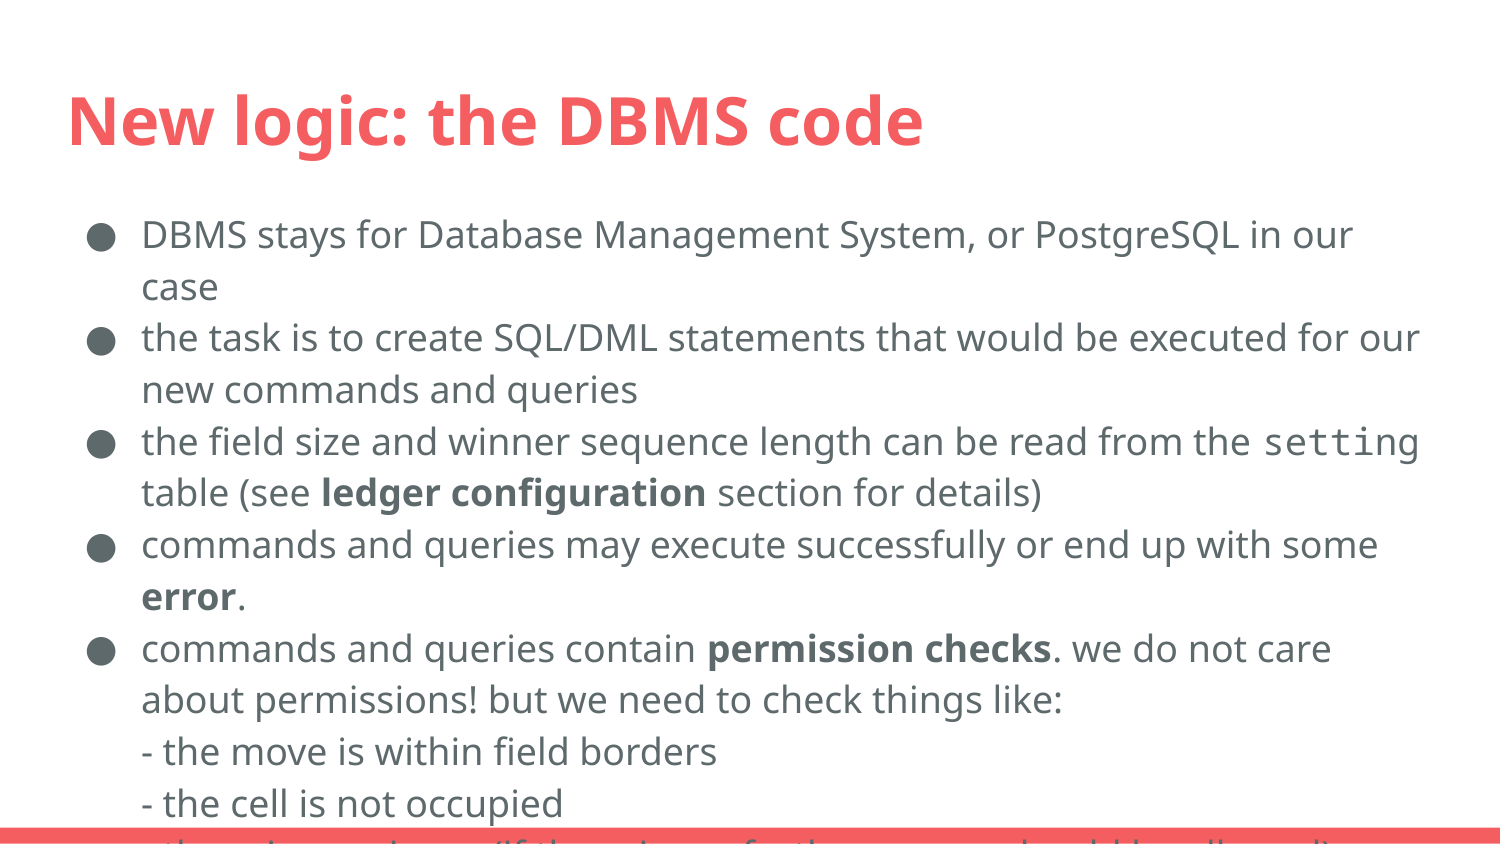

# New logic: the DBMS code
DBMS stays for Database Management System, or PostgreSQL in our case
the task is to create SQL/DML statements that would be executed for our new commands and queries
the field size and winner sequence length can be read from the setting table (see ledger configuration section for details)
commands and queries may execute successfully or end up with some error.
commands and queries contain permission checks. we do not care about permissions! but we need to check things like:
- the move is within field borders
- the cell is not occupied
- there is no winner (if there is, no further moves should be allowed)
- anything else?